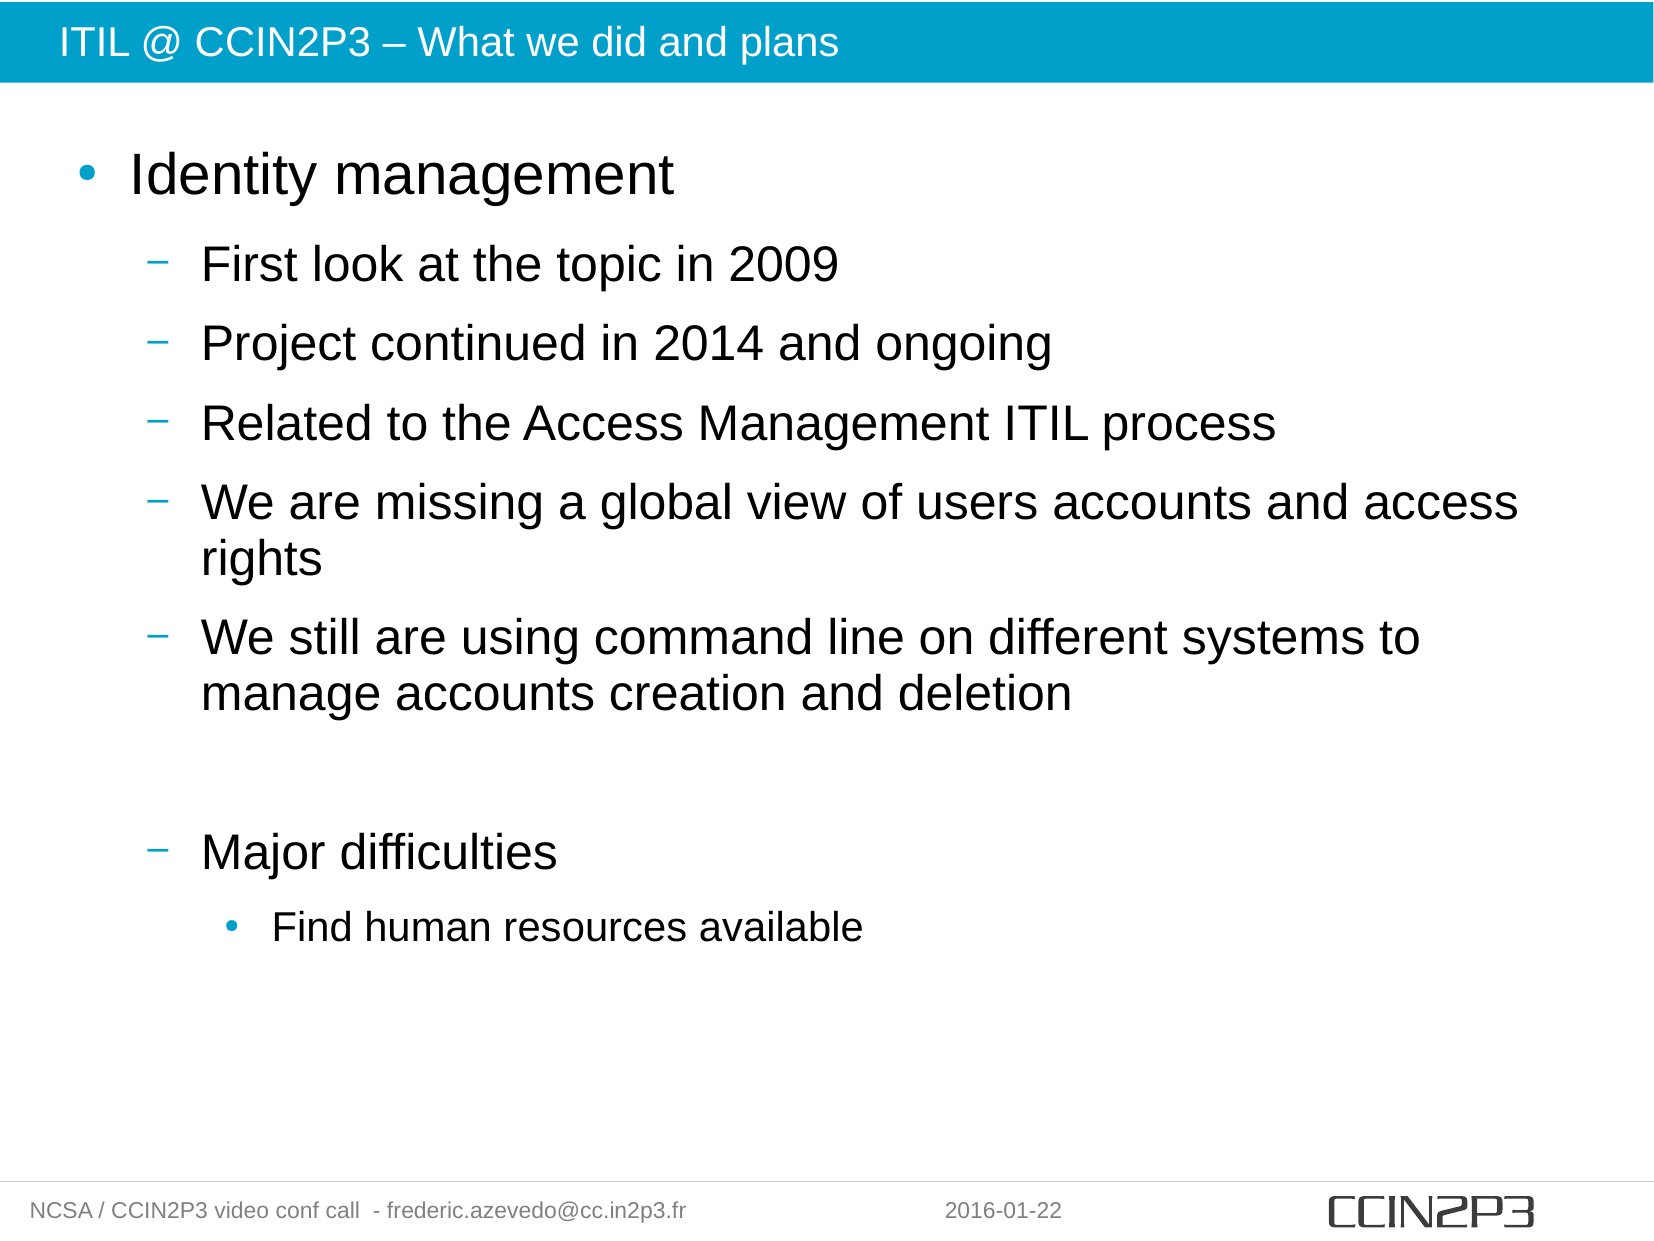

# ITIL @ CCIN2P3 – What we did and plans
Identity management
First look at the topic in 2009
Project continued in 2014 and ongoing
Related to the Access Management ITIL process
We are missing a global view of users accounts and access rights
We still are using command line on different systems to manage accounts creation and deletion
Major difficulties
Find human resources available
NCSA / CCIN2P3 video conf call - frederic.azevedo@cc.in2p3.fr
2016-01-22